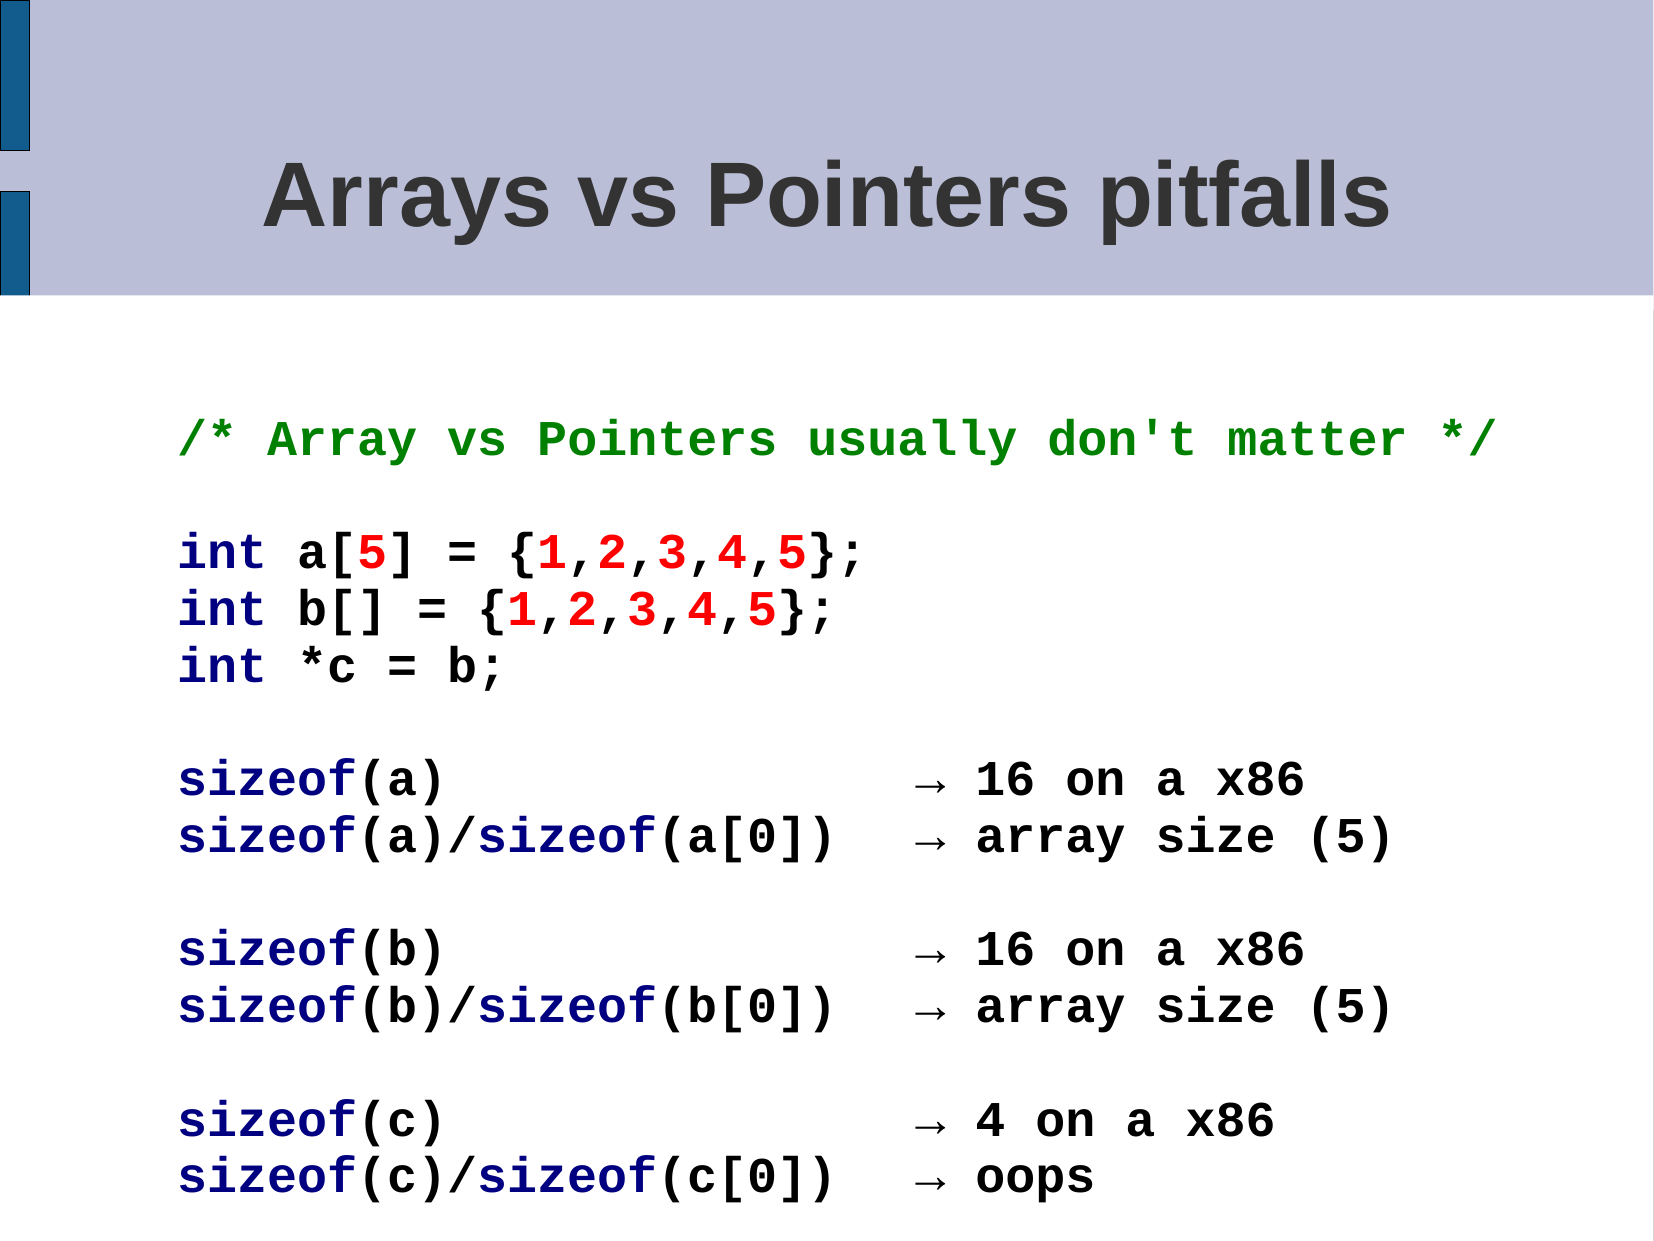

# Arrays vs Pointers pitfalls
/* Array vs Pointers usually don't matter */
int a[5] = {1,2,3,4,5};
int b[] = {1,2,3,4,5};
int *c = b;
sizeof(a) 						→ 16 on a x86
sizeof(a)/sizeof(a[0]) 	→ array size (5)
sizeof(b) 						→ 16 on a x86
sizeof(b)/sizeof(b[0]) 	→ array size (5)
sizeof(c) 						→ 4 on a x86
sizeof(c)/sizeof(c[0]) 	→ oops